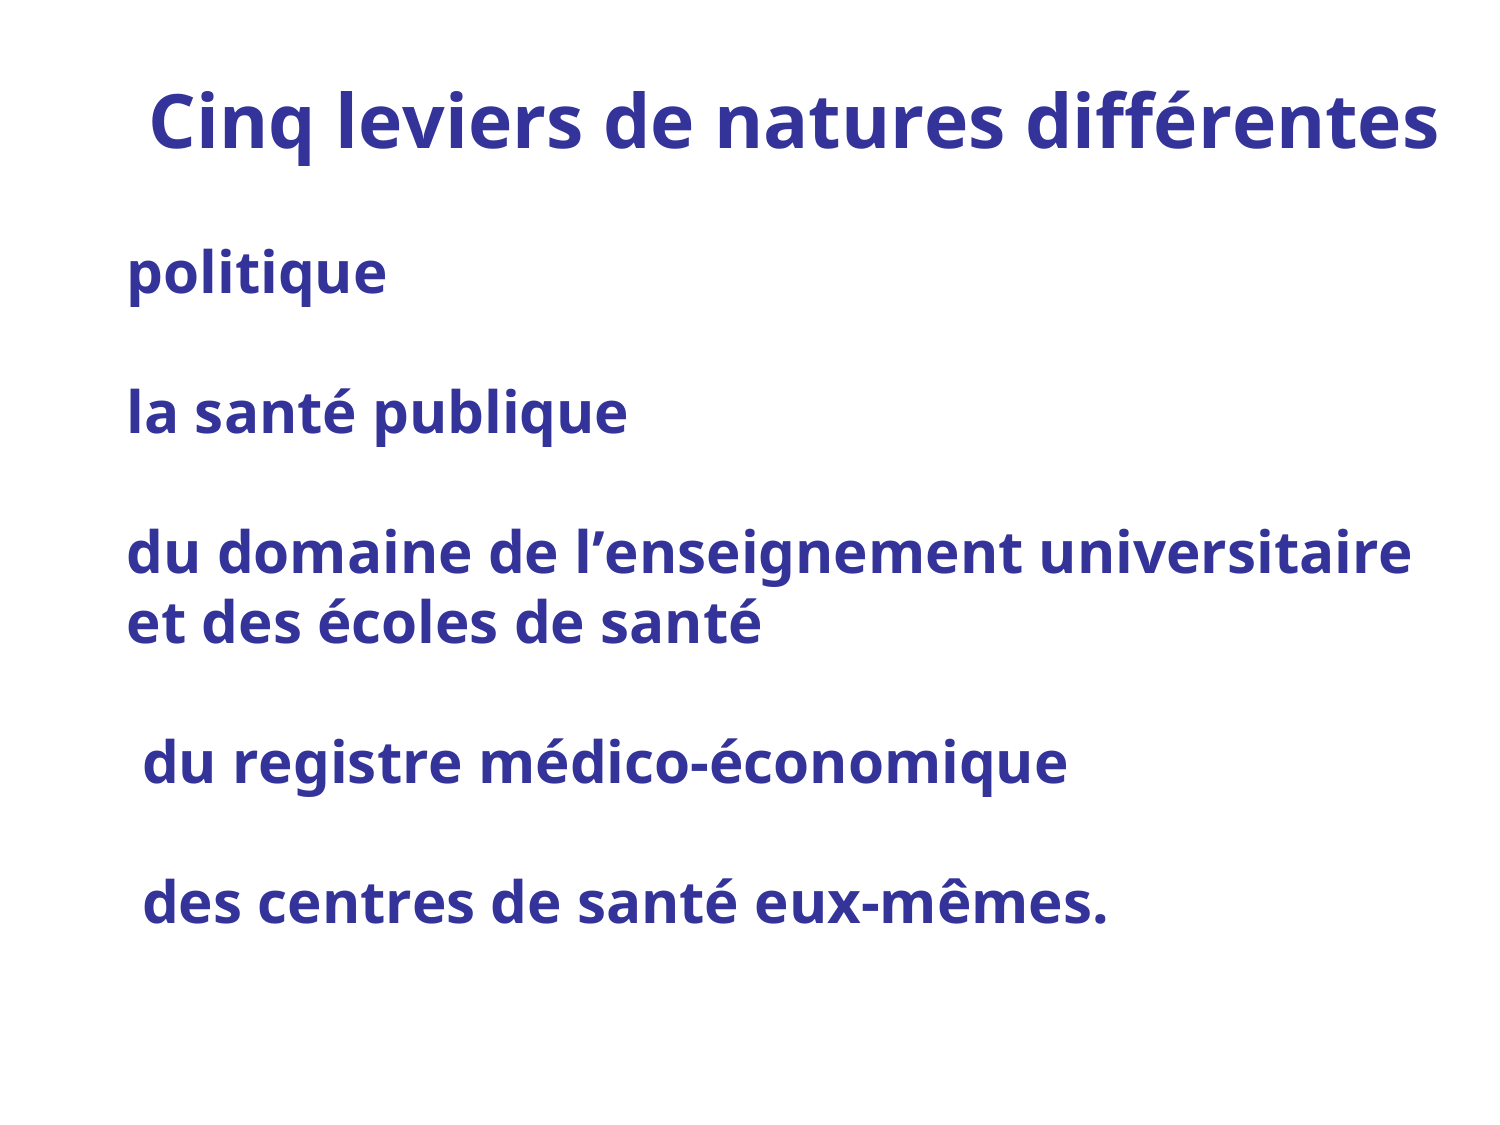

Cinq leviers de natures différentes
politique
la santé publique
du domaine de l’enseignement universitaire et des écoles de santé
 du registre médico-économique
 des centres de santé eux-mêmes.